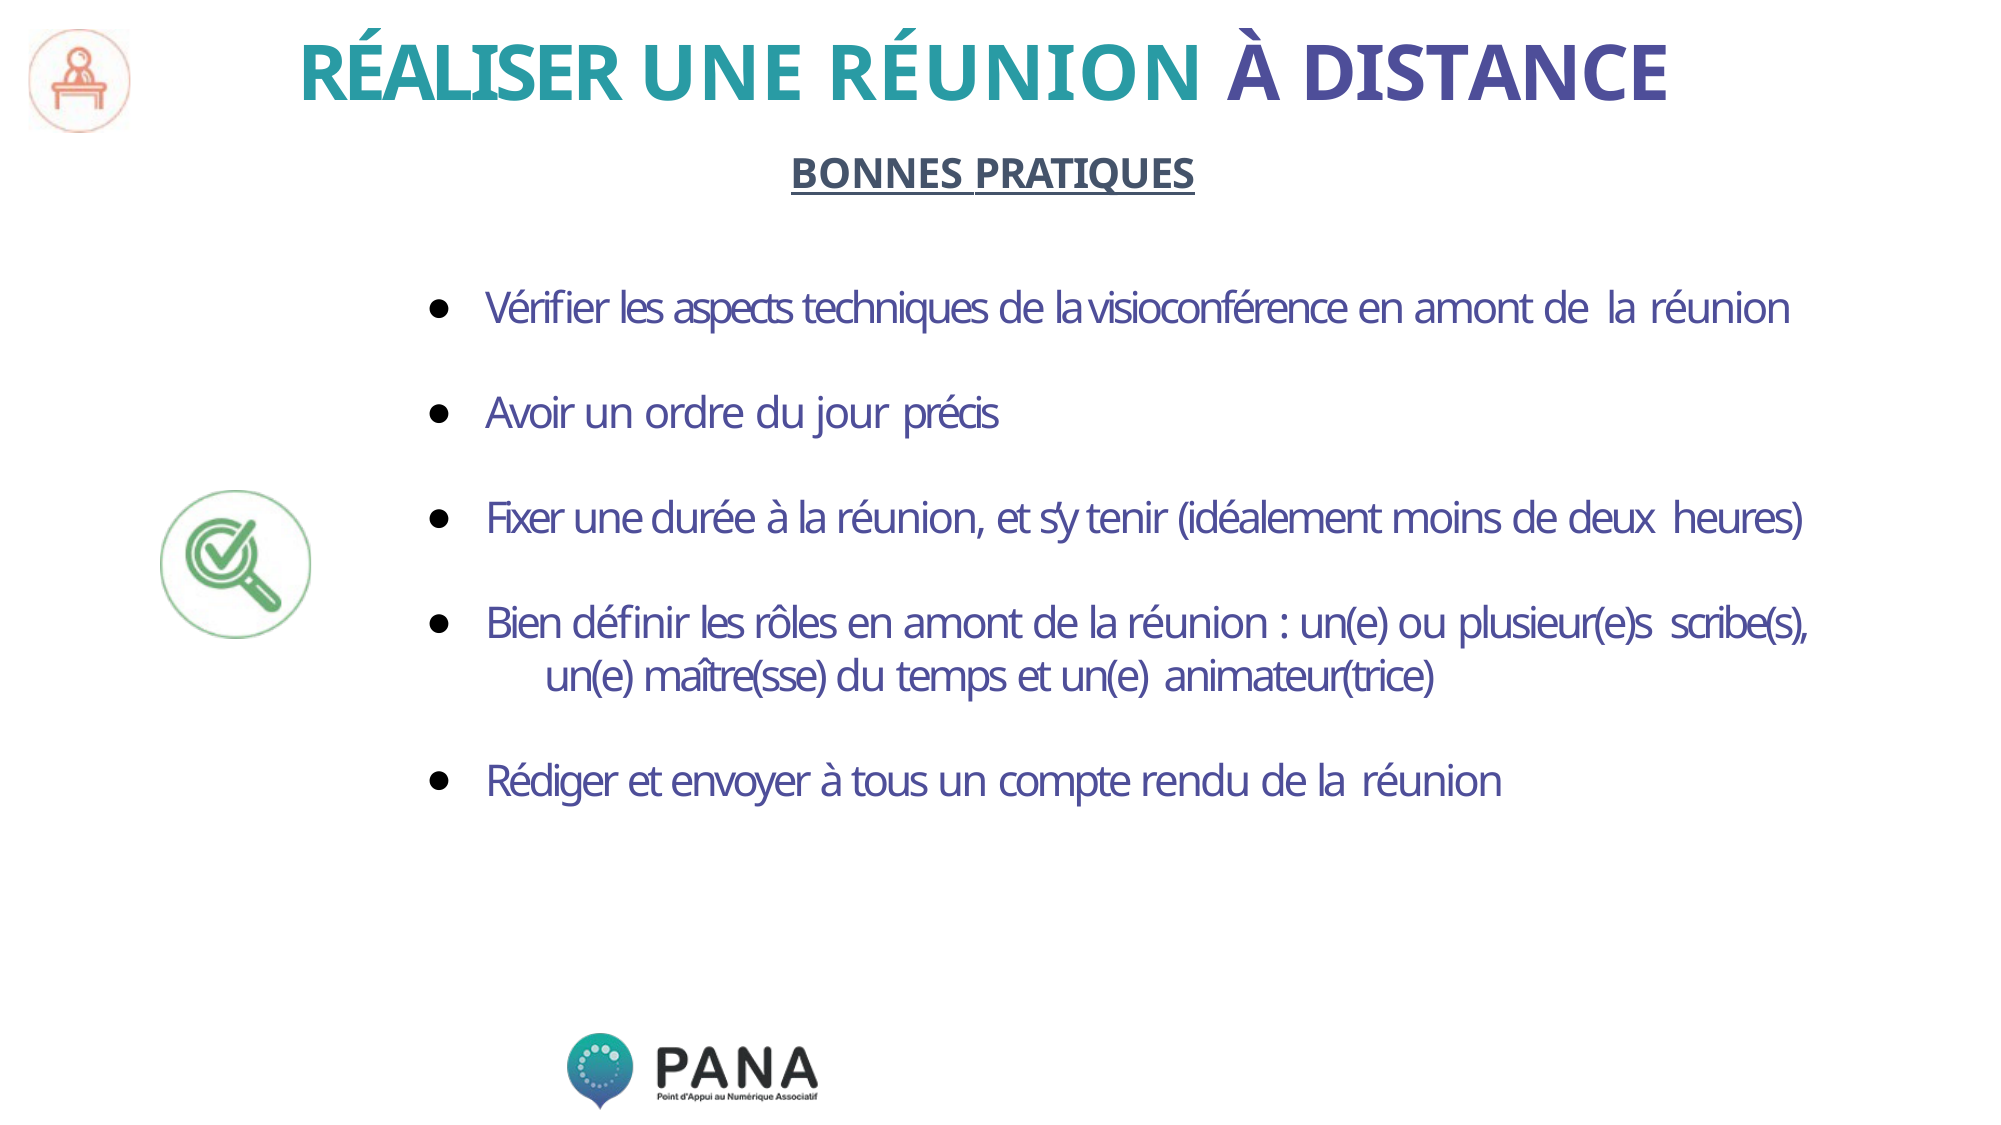

# RÉALISER UNE RÉUNION À DISTANCE
BONNES PRATIQUES
Vérifier les aspects techniques de la visioconférence en amont de la réunion
Avoir un ordre du jour précis
Fixer une durée à la réunion, et s’y tenir (idéalement moins de deux heures)
Bien définir les rôles en amont de la réunion : un(e) ou plusieur(e)s scribe(s), un(e) maître(sse) du temps et un(e) animateur(trice)
Rédiger et envoyer à tous un compte rendu de la réunion